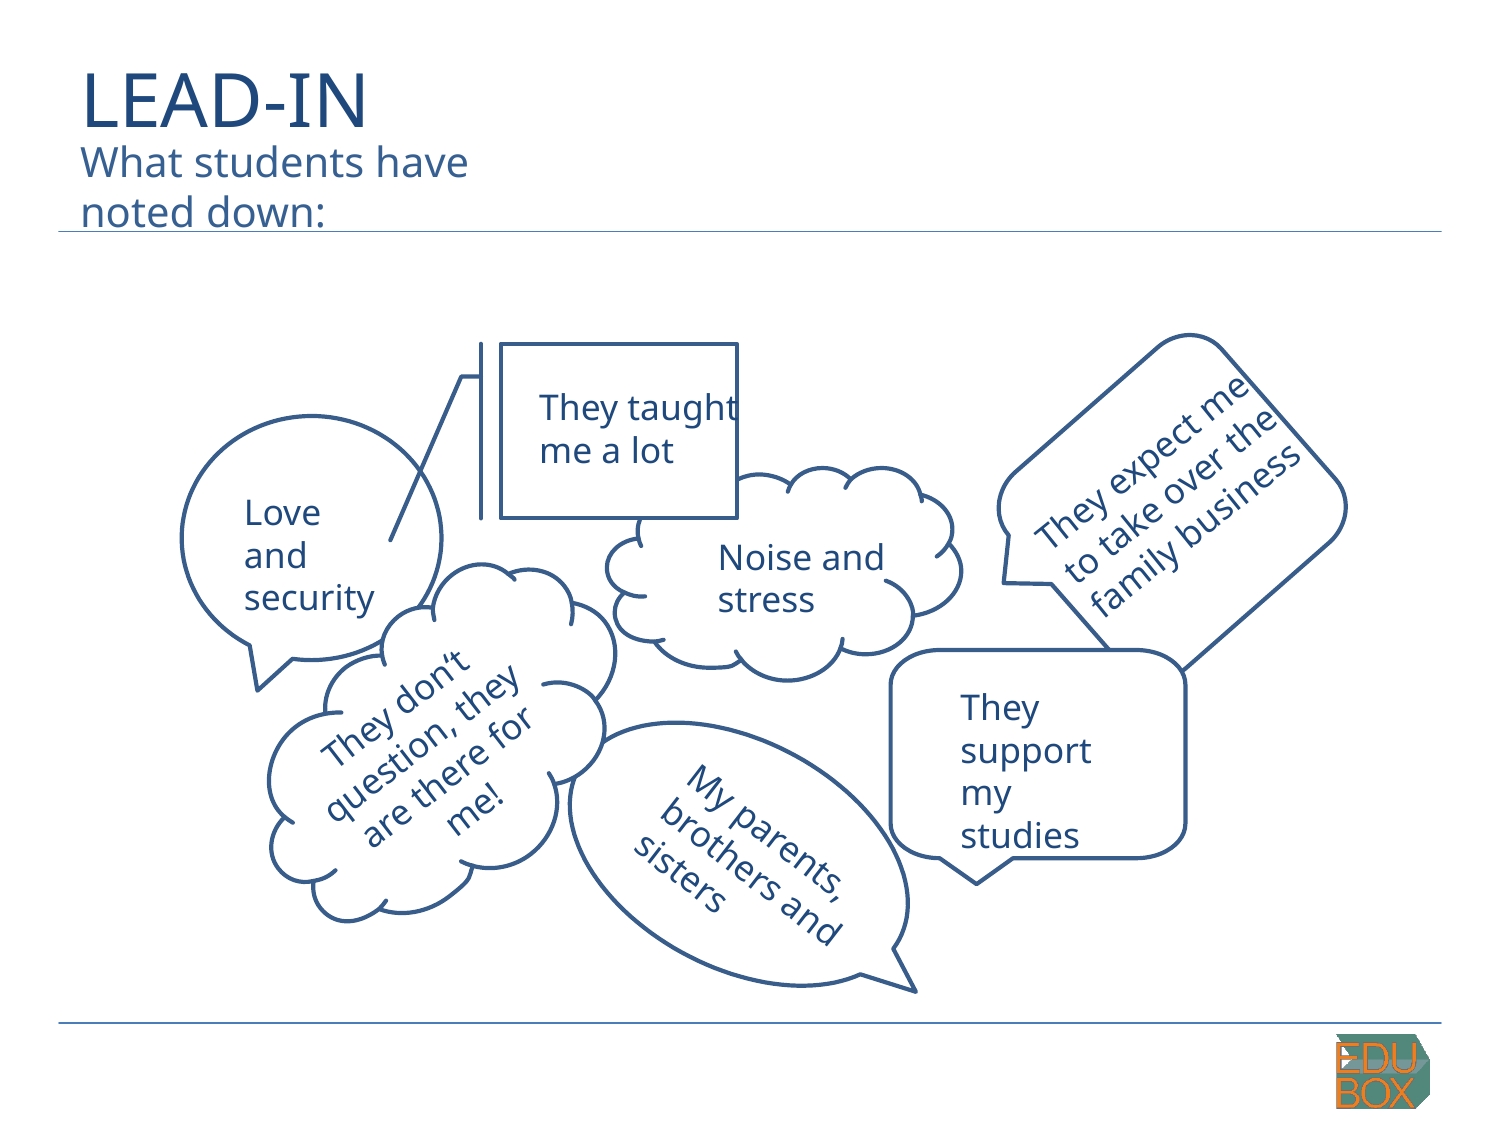

# LEAD-IN
What students have noted down:
They
They taught me a lot
They expect me to take over the family business
Love and security
Noise and stress
They don‘t question, they are there for me!
They support my studies
My parents, brothers and sisters